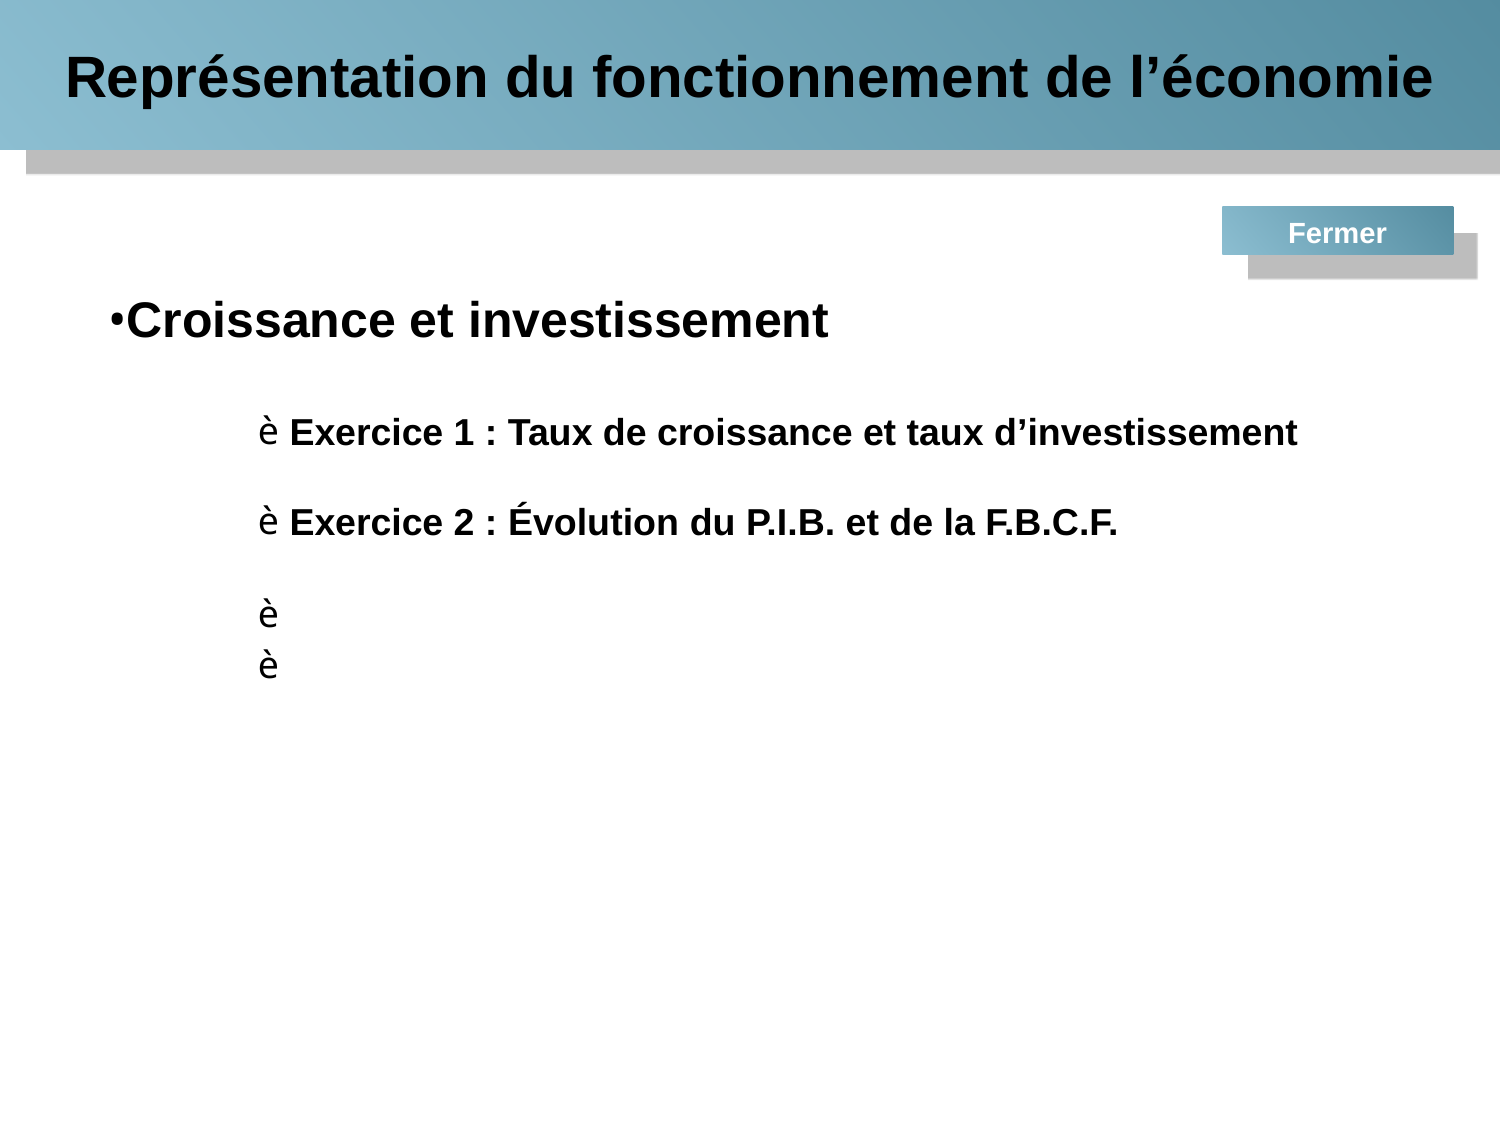

Représentation du fonctionnement de l’économie
Fermer
Croissance et investissement
 Exercice 1 : Taux de croissance et taux d’investissement
 Exercice 2 : Évolution du P.I.B. et de la F.B.C.F.